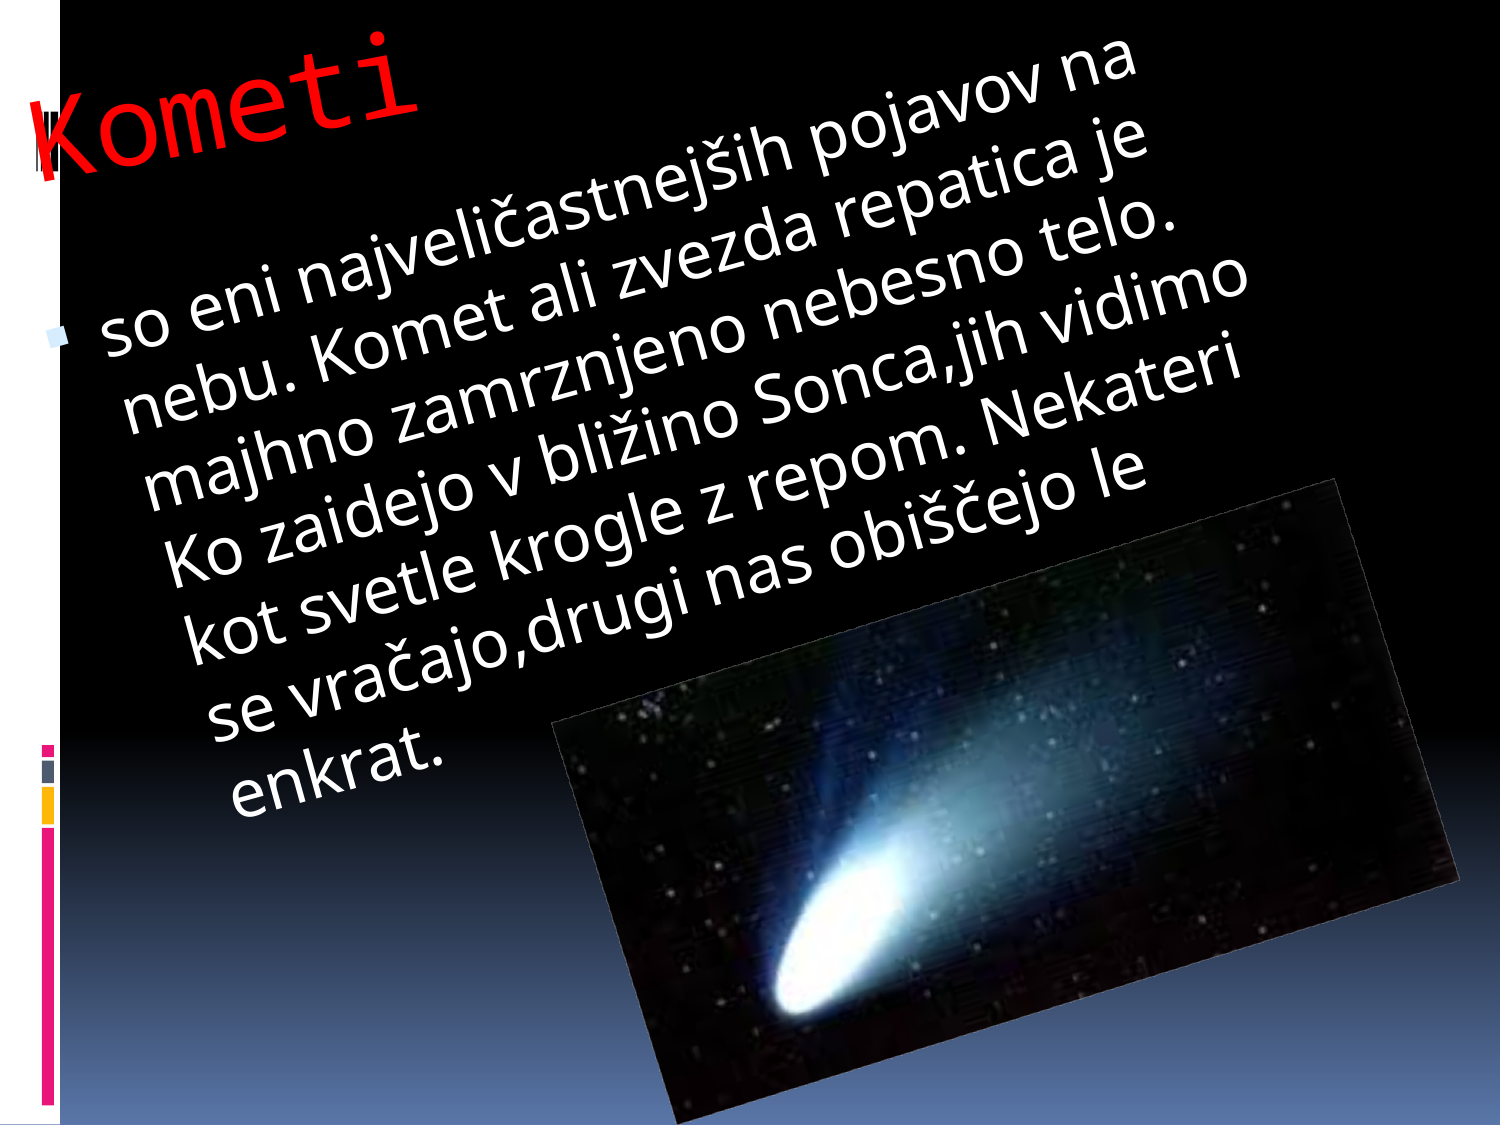

Kometi
# so eni najveličastnejših pojavov na nebu. Komet ali zvezda repatica je majhno zamrznjeno nebesno telo. Ko zaidejo v bližino Sonca,jih vidimo kot svetle krogle z repom. Nekateri se vračajo,drugi nas obiščejo le enkrat.